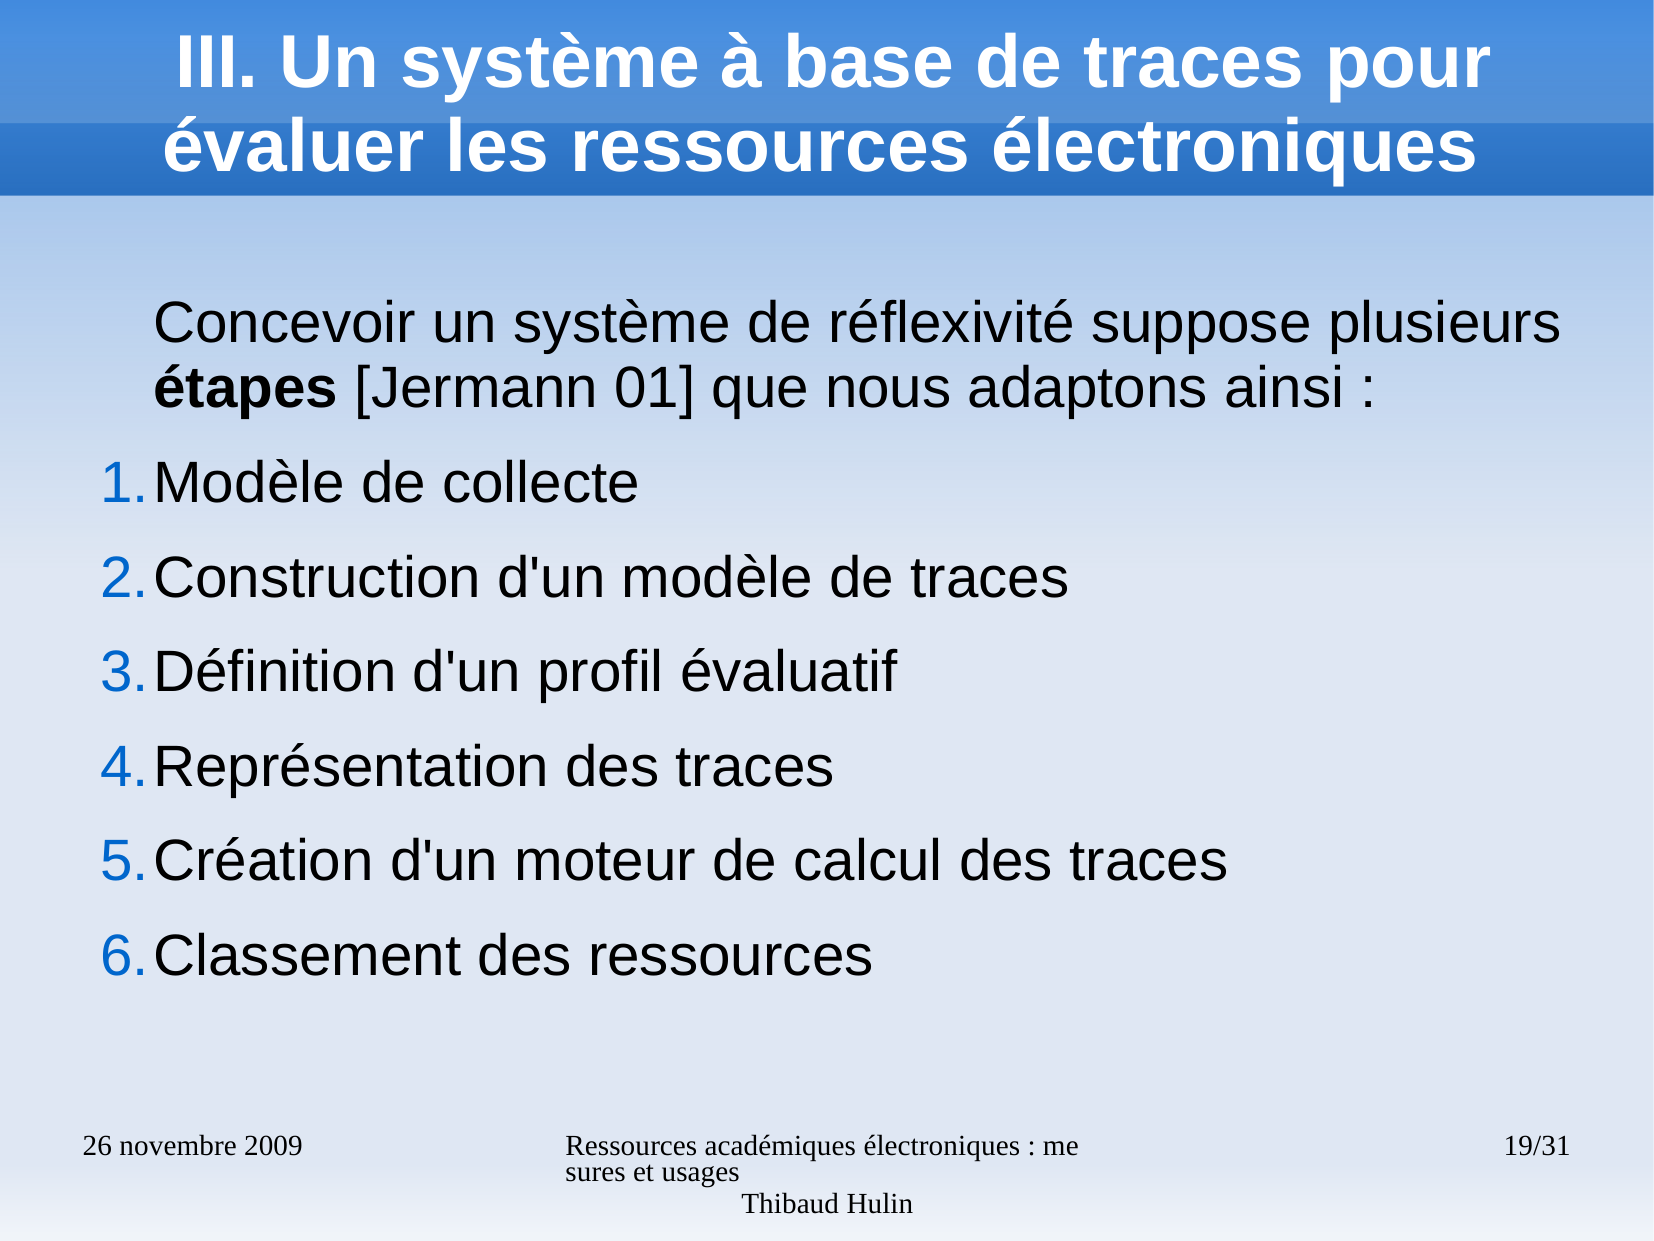

# III. Un système à base de traces pour évaluer les ressources électroniques
Concevoir un système de réflexivité suppose plusieurs étapes [Jermann 01] que nous adaptons ainsi :
Modèle de collecte
Construction d'un modèle de traces
Définition d'un profil évaluatif
Représentation des traces
Création d'un moteur de calcul des traces
Classement des ressources
26 novembre 2009
Ressources académiques électroniques : mesures et usages
19